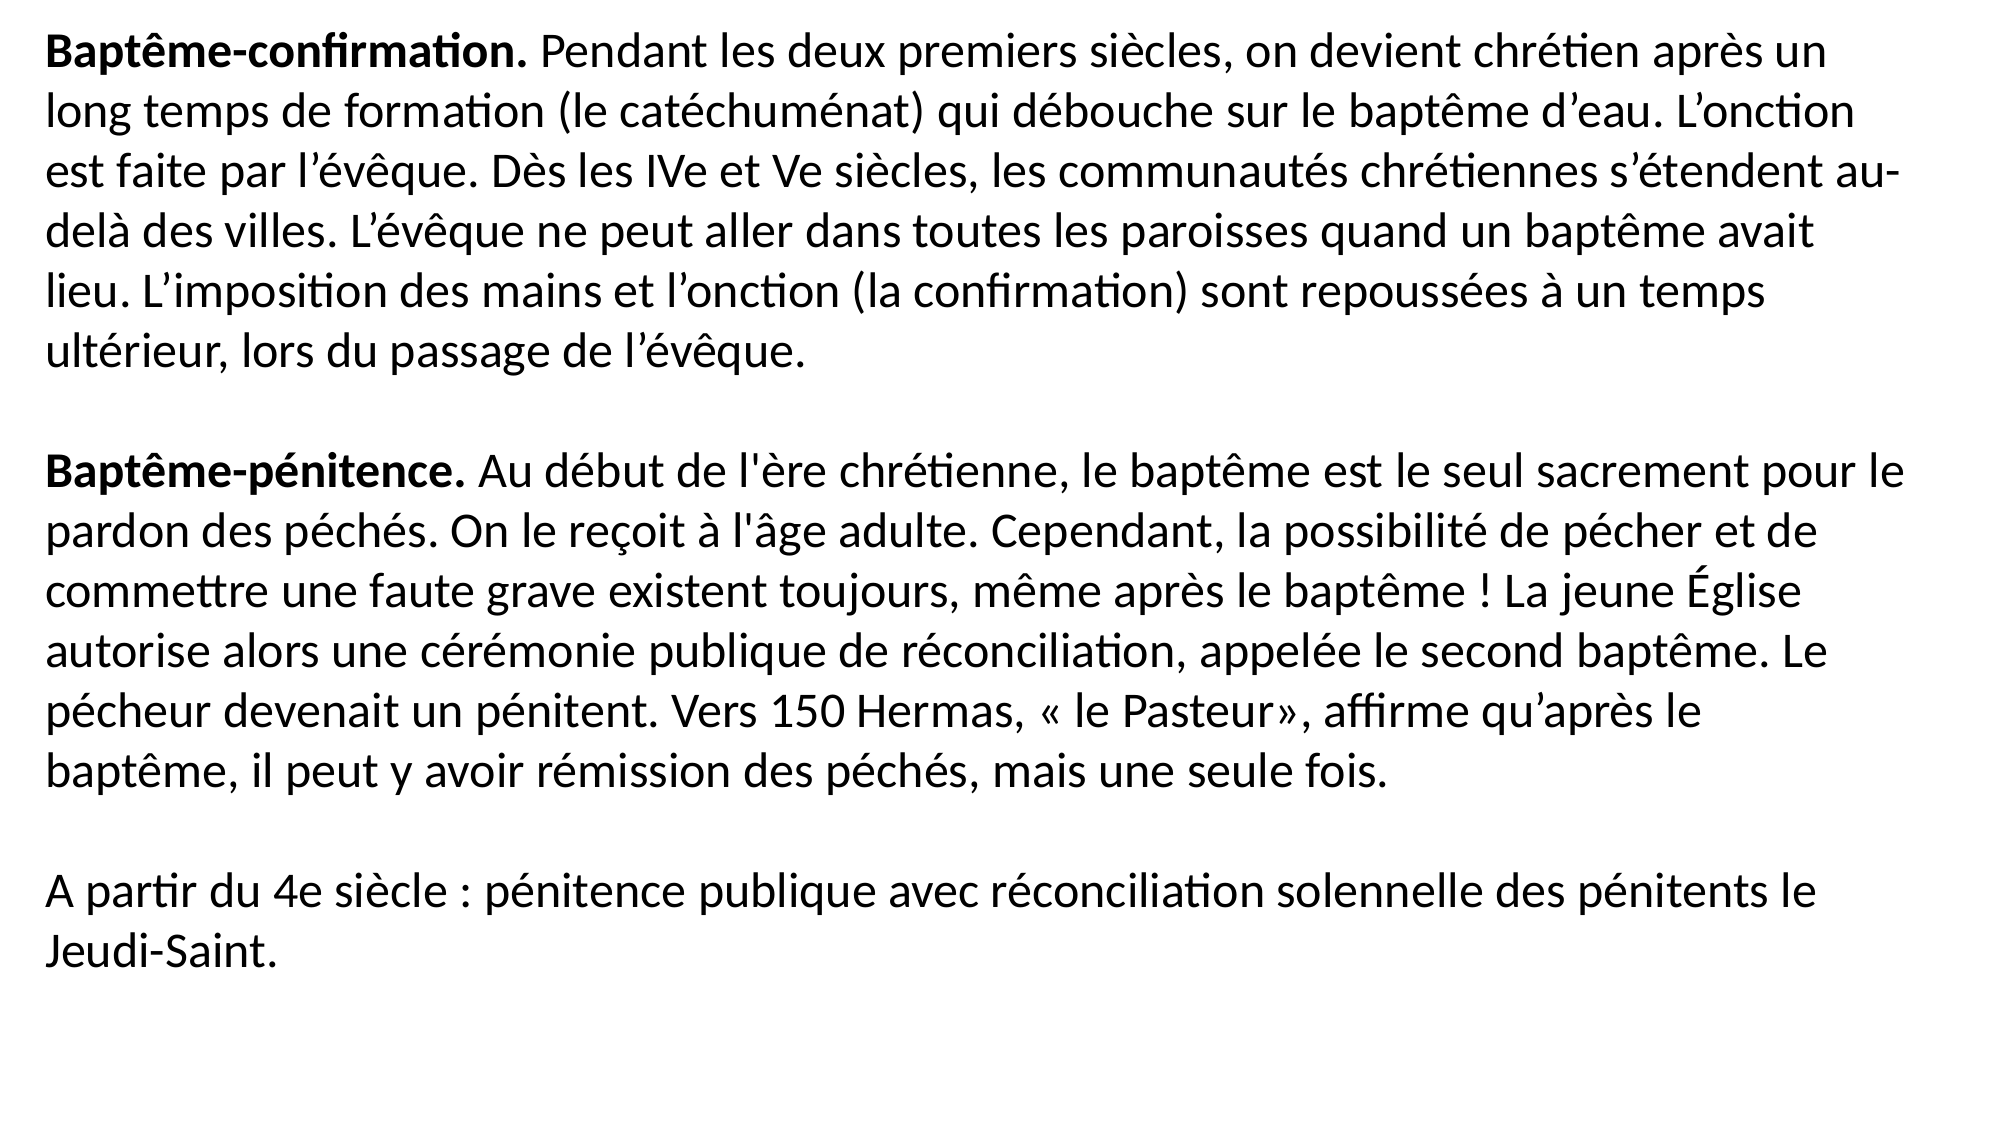

Baptême-confirmation. Pendant les deux premiers siècles, on devient chrétien après un long temps de formation (le catéchuménat) qui débouche sur le baptême d’eau. L’onction est faite par l’évêque. Dès les IVe et Ve siècles, les communautés chrétiennes s’étendent au-delà des villes. L’évêque ne peut aller dans toutes les paroisses quand un baptême avait lieu. L’imposition des mains et l’onction (la confirmation) sont repoussées à un temps ultérieur, lors du passage de l’évêque.
Baptême-pénitence. Au début de l'ère chrétienne, le baptême est le seul sacrement pour le pardon des péchés. On le reçoit à l'âge adulte. Cependant, la possibilité de pécher et de commettre une faute grave existent toujours, même après le baptême ! La jeune Église autorise alors une cérémonie publique de réconciliation, appelée le second baptême. Le pécheur devenait un pénitent. Vers 150 Hermas, « le Pasteur», affirme qu’après le baptême, il peut y avoir rémission des péchés, mais une seule fois.
A partir du 4e siècle : pénitence publique avec réconciliation solennelle des pénitents le Jeudi-Saint.